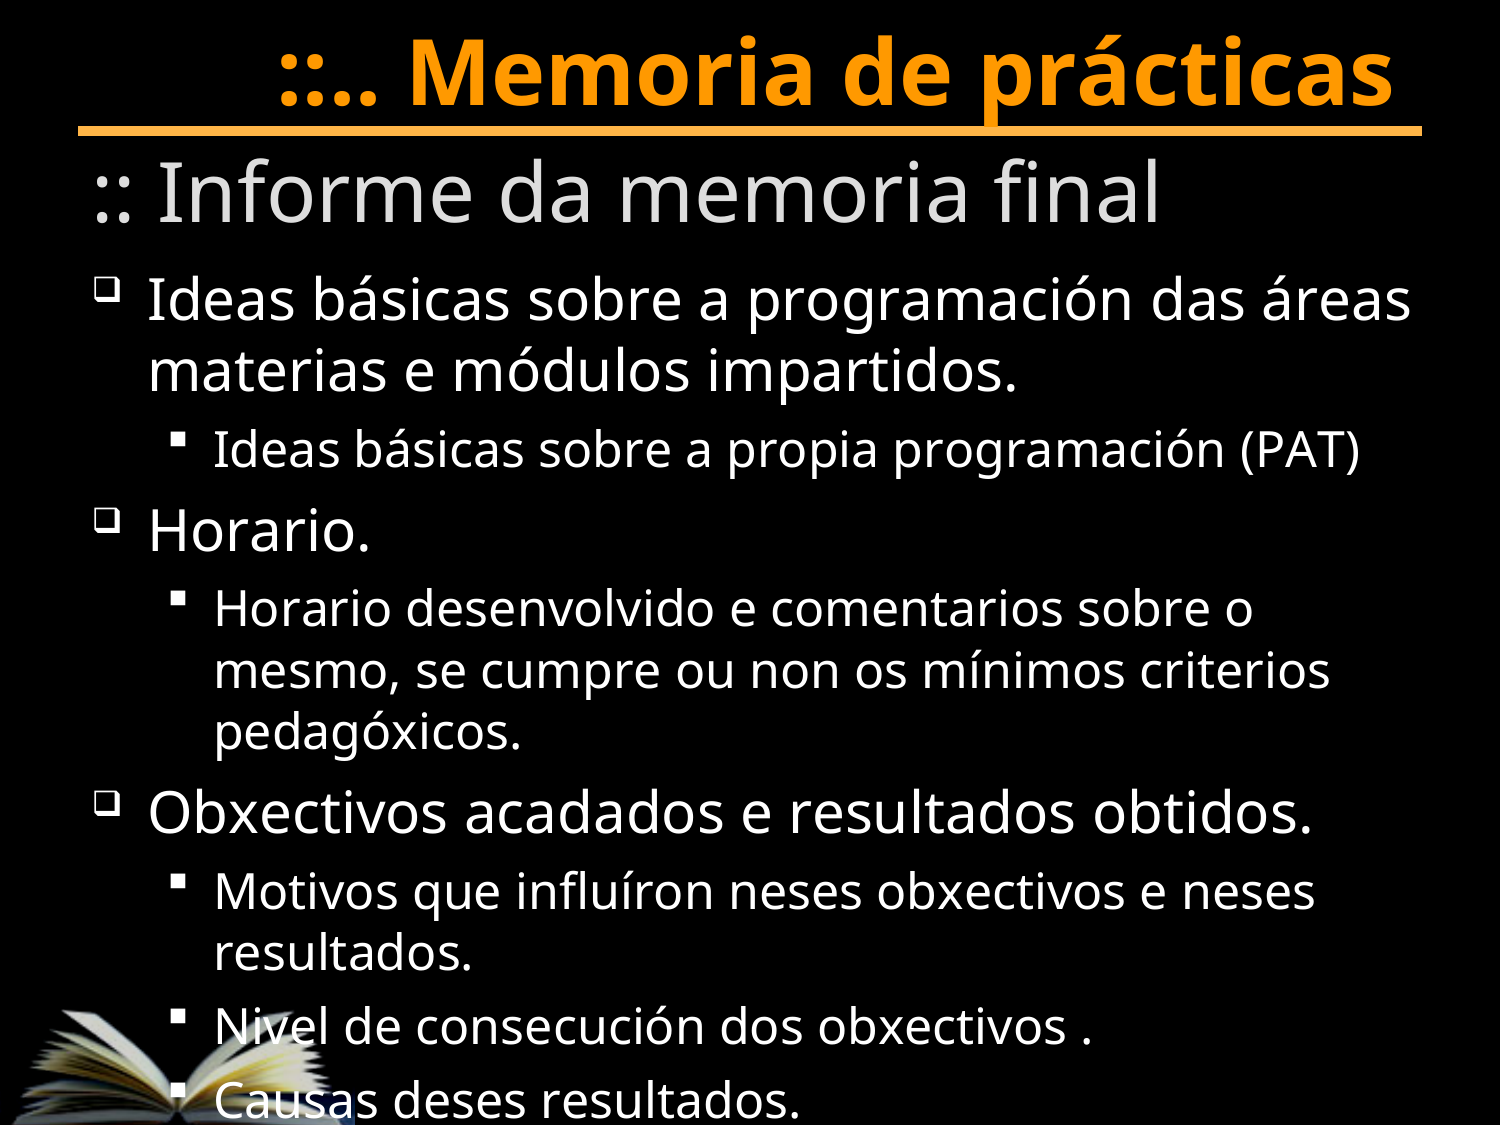

# :: Informe da memoria final
Ideas básicas sobre a programación das áreas materias e módulos impartidos.
Ideas básicas sobre a propia programación (PAT)‏
Horario.
Horario desenvolvido e comentarios sobre o mesmo, se cumpre ou non os mínimos criterios pedagóxicos.
Obxectivos acadados e resultados obtidos.
Motivos que influíron neses obxectivos e neses resultados.
Nivel de consecución dos obxectivos .
Causas deses resultados.